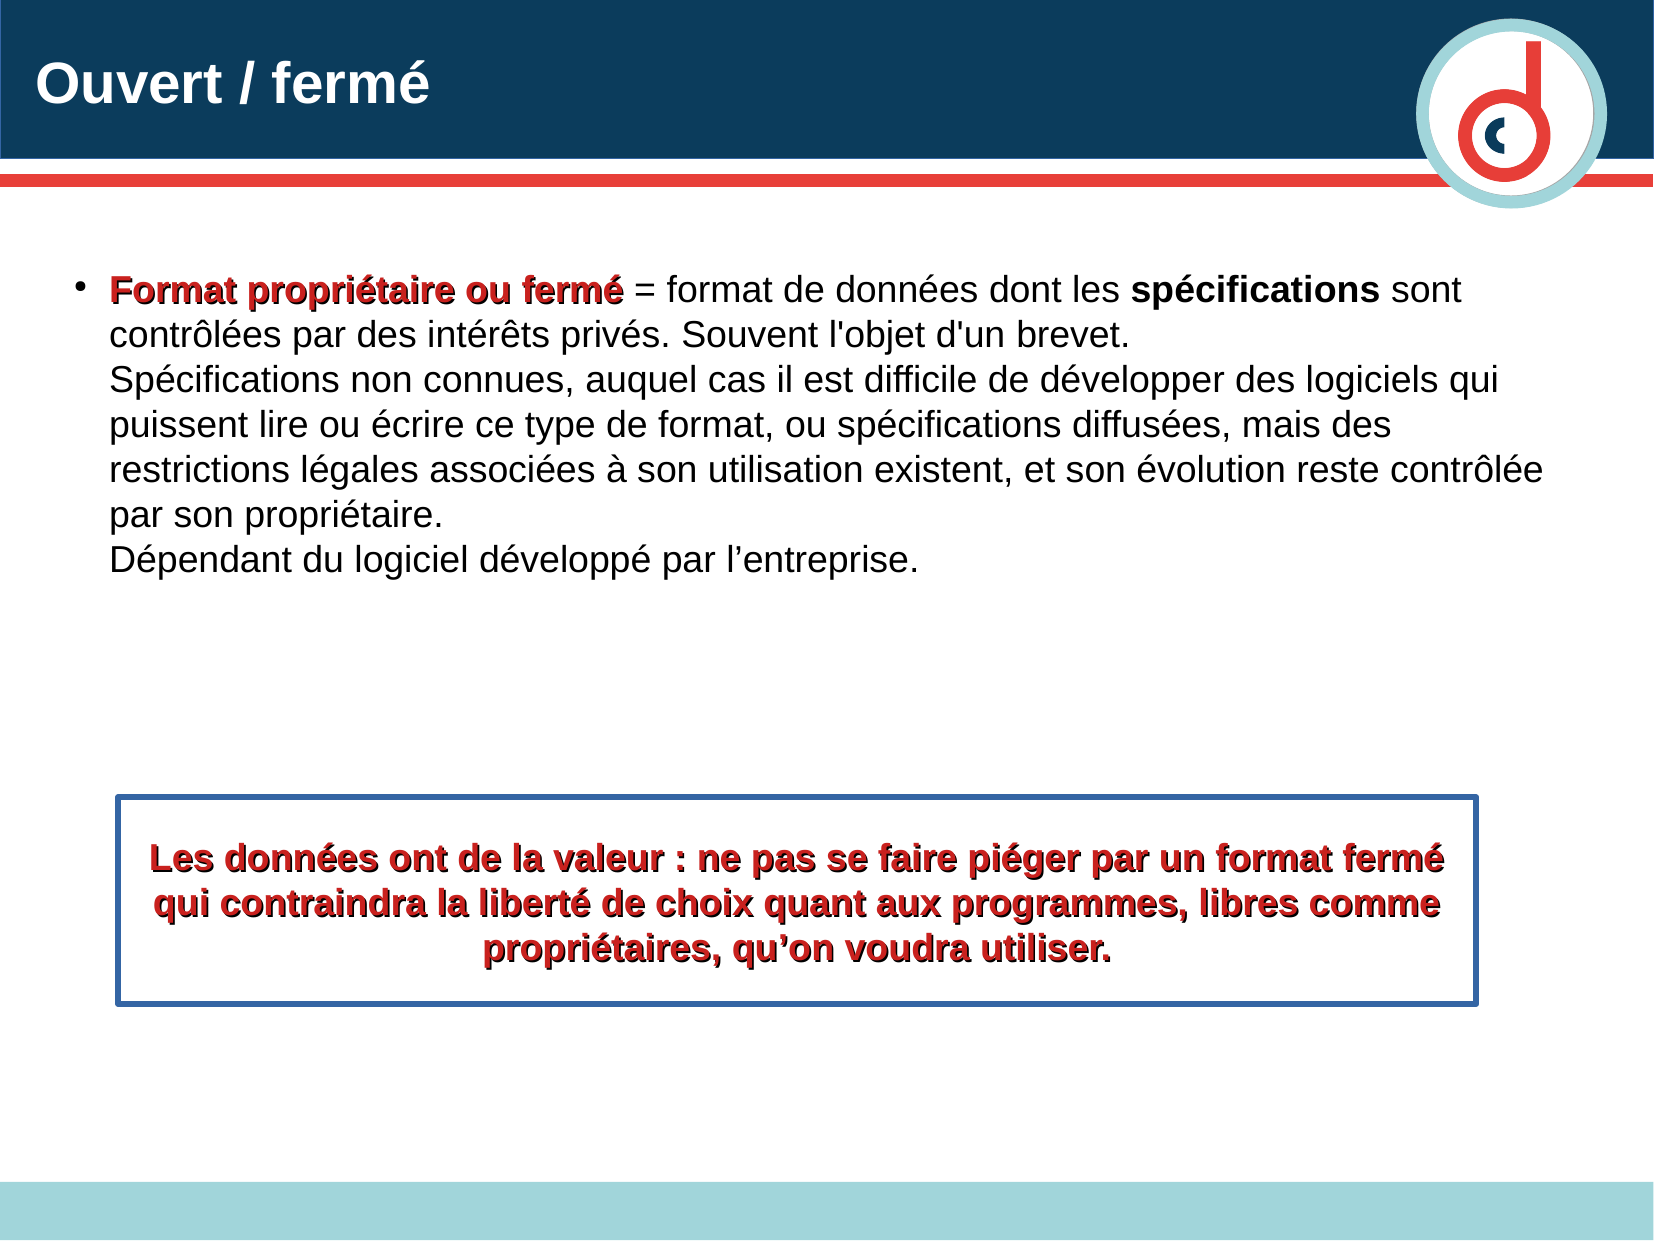

# Ouvert / fermé
Format propriétaire ou fermé = format de données dont les spécifications sont contrôlées par des intérêts privés. Souvent l'objet d'un brevet.
Spécifications non connues, auquel cas il est difficile de développer des logiciels qui puissent lire ou écrire ce type de format, ou spécifications diffusées, mais des restrictions légales associées à son utilisation existent, et son évolution reste contrôlée par son propriétaire.
Dépendant du logiciel développé par l’entreprise.
Les données ont de la valeur : ne pas se faire piéger par un format fermé qui contraindra la liberté de choix quant aux programmes, libres comme propriétaires, qu’on voudra utiliser.